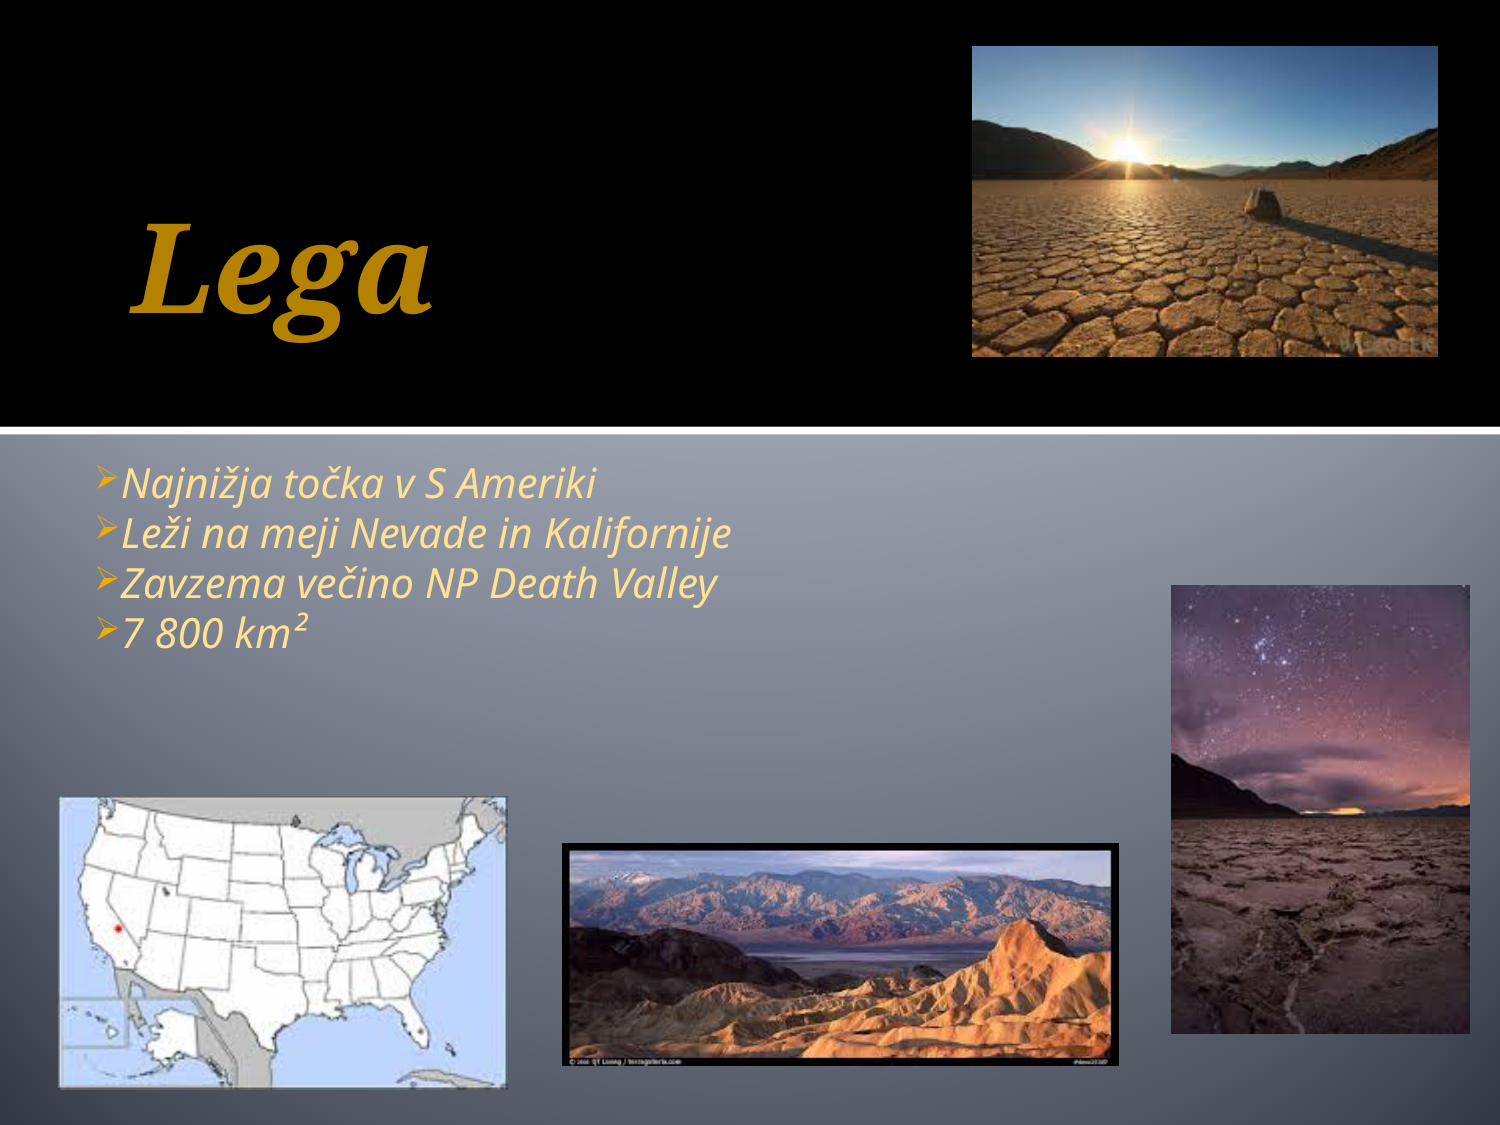

# Lega
Najnižja točka v S Ameriki
Leži na meji Nevade in Kalifornije
Zavzema večino NP Death Valley
7 800 km²